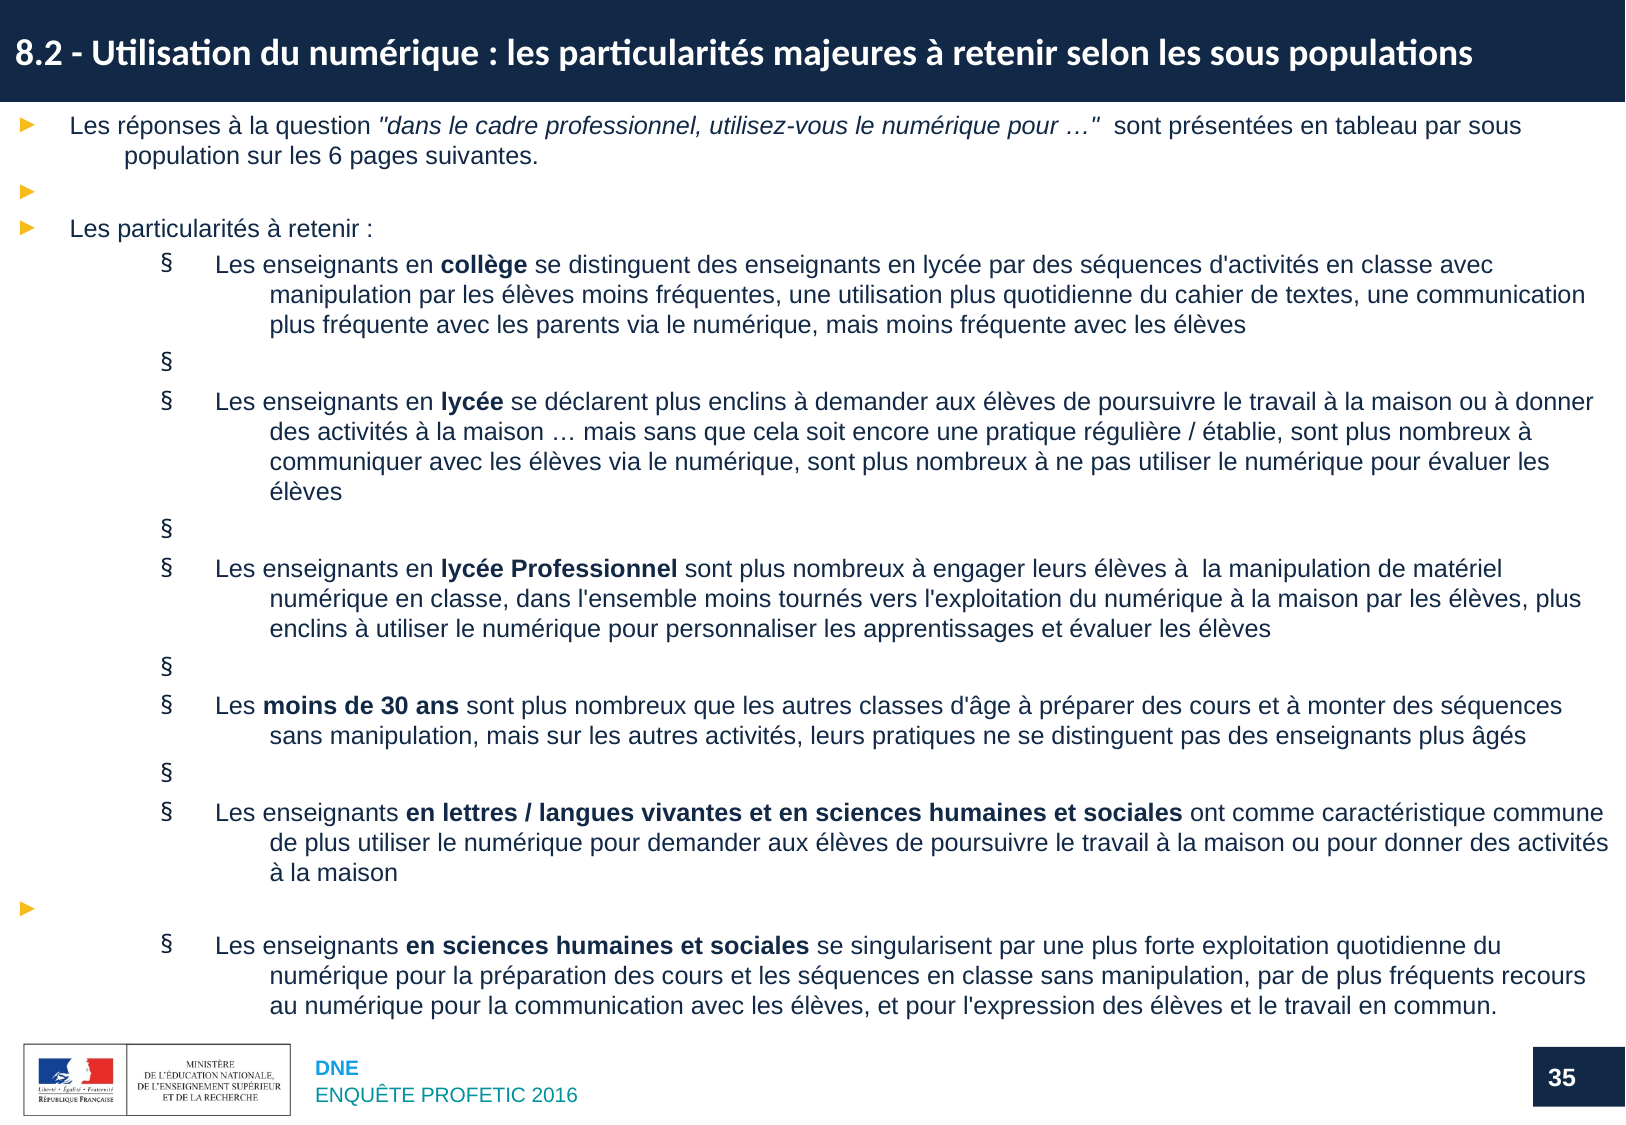

8.2 - Utilisation du numérique : les particularités majeures à retenir selon les sous populations
# Les réponses à la question "dans le cadre professionnel, utilisez-vous le numérique pour …" sont présentées en tableau par sous population sur les 6 pages suivantes.
Les particularités à retenir :
Les enseignants en collège se distinguent des enseignants en lycée par des séquences d'activités en classe avec manipulation par les élèves moins fréquentes, une utilisation plus quotidienne du cahier de textes, une communication plus fréquente avec les parents via le numérique, mais moins fréquente avec les élèves
Les enseignants en lycée se déclarent plus enclins à demander aux élèves de poursuivre le travail à la maison ou à donner des activités à la maison … mais sans que cela soit encore une pratique régulière / établie, sont plus nombreux à communiquer avec les élèves via le numérique, sont plus nombreux à ne pas utiliser le numérique pour évaluer les élèves
Les enseignants en lycée Professionnel sont plus nombreux à engager leurs élèves à la manipulation de matériel numérique en classe, dans l'ensemble moins tournés vers l'exploitation du numérique à la maison par les élèves, plus enclins à utiliser le numérique pour personnaliser les apprentissages et évaluer les élèves
Les moins de 30 ans sont plus nombreux que les autres classes d'âge à préparer des cours et à monter des séquences sans manipulation, mais sur les autres activités, leurs pratiques ne se distinguent pas des enseignants plus âgés
Les enseignants en lettres / langues vivantes et en sciences humaines et sociales ont comme caractéristique commune de plus utiliser le numérique pour demander aux élèves de poursuivre le travail à la maison ou pour donner des activités à la maison
Les enseignants en sciences humaines et sociales se singularisent par une plus forte exploitation quotidienne du numérique pour la préparation des cours et les séquences en classe sans manipulation, par de plus fréquents recours au numérique pour la communication avec les élèves, et pour l'expression des élèves et le travail en commun.
35